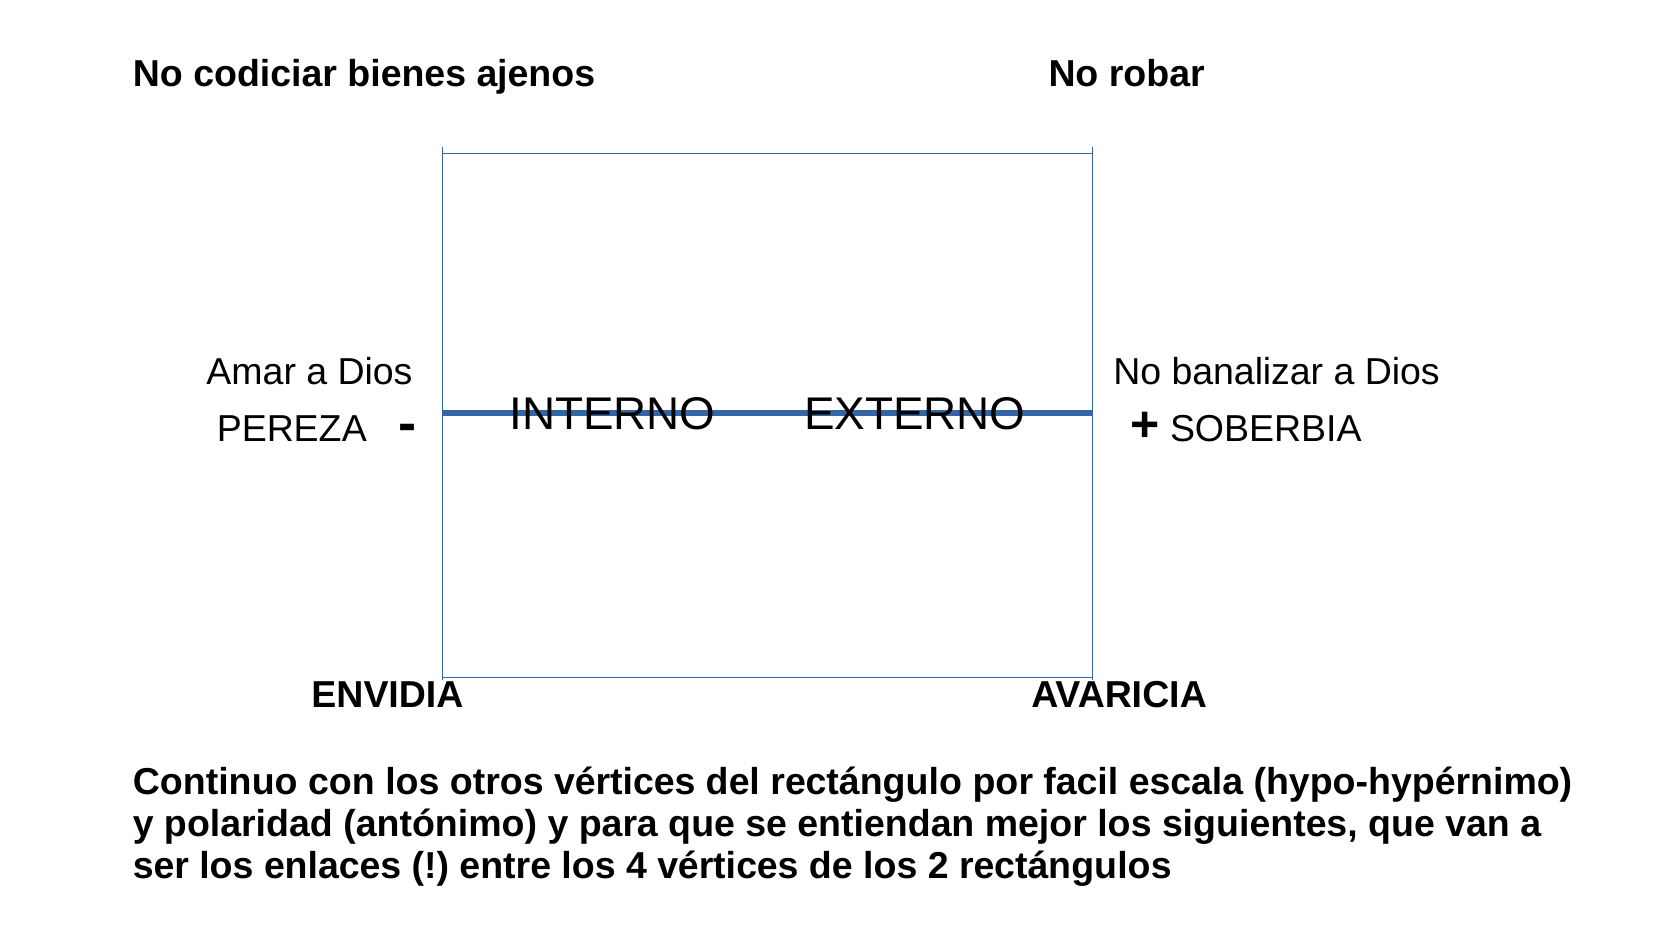

No codiciar bienes ajenos No robar
 Amar a Dios No banalizar a Dios PEREZA - + SOBERBIA
 ENVIDIA AVARICIA
Continuo con los otros vértices del rectángulo por facil escala (hypo-hypérnimo) y polaridad (antónimo) y para que se entiendan mejor los siguientes, que van a ser los enlaces (!) entre los 4 vértices de los 2 rectángulos
INTERNO EXTERNO